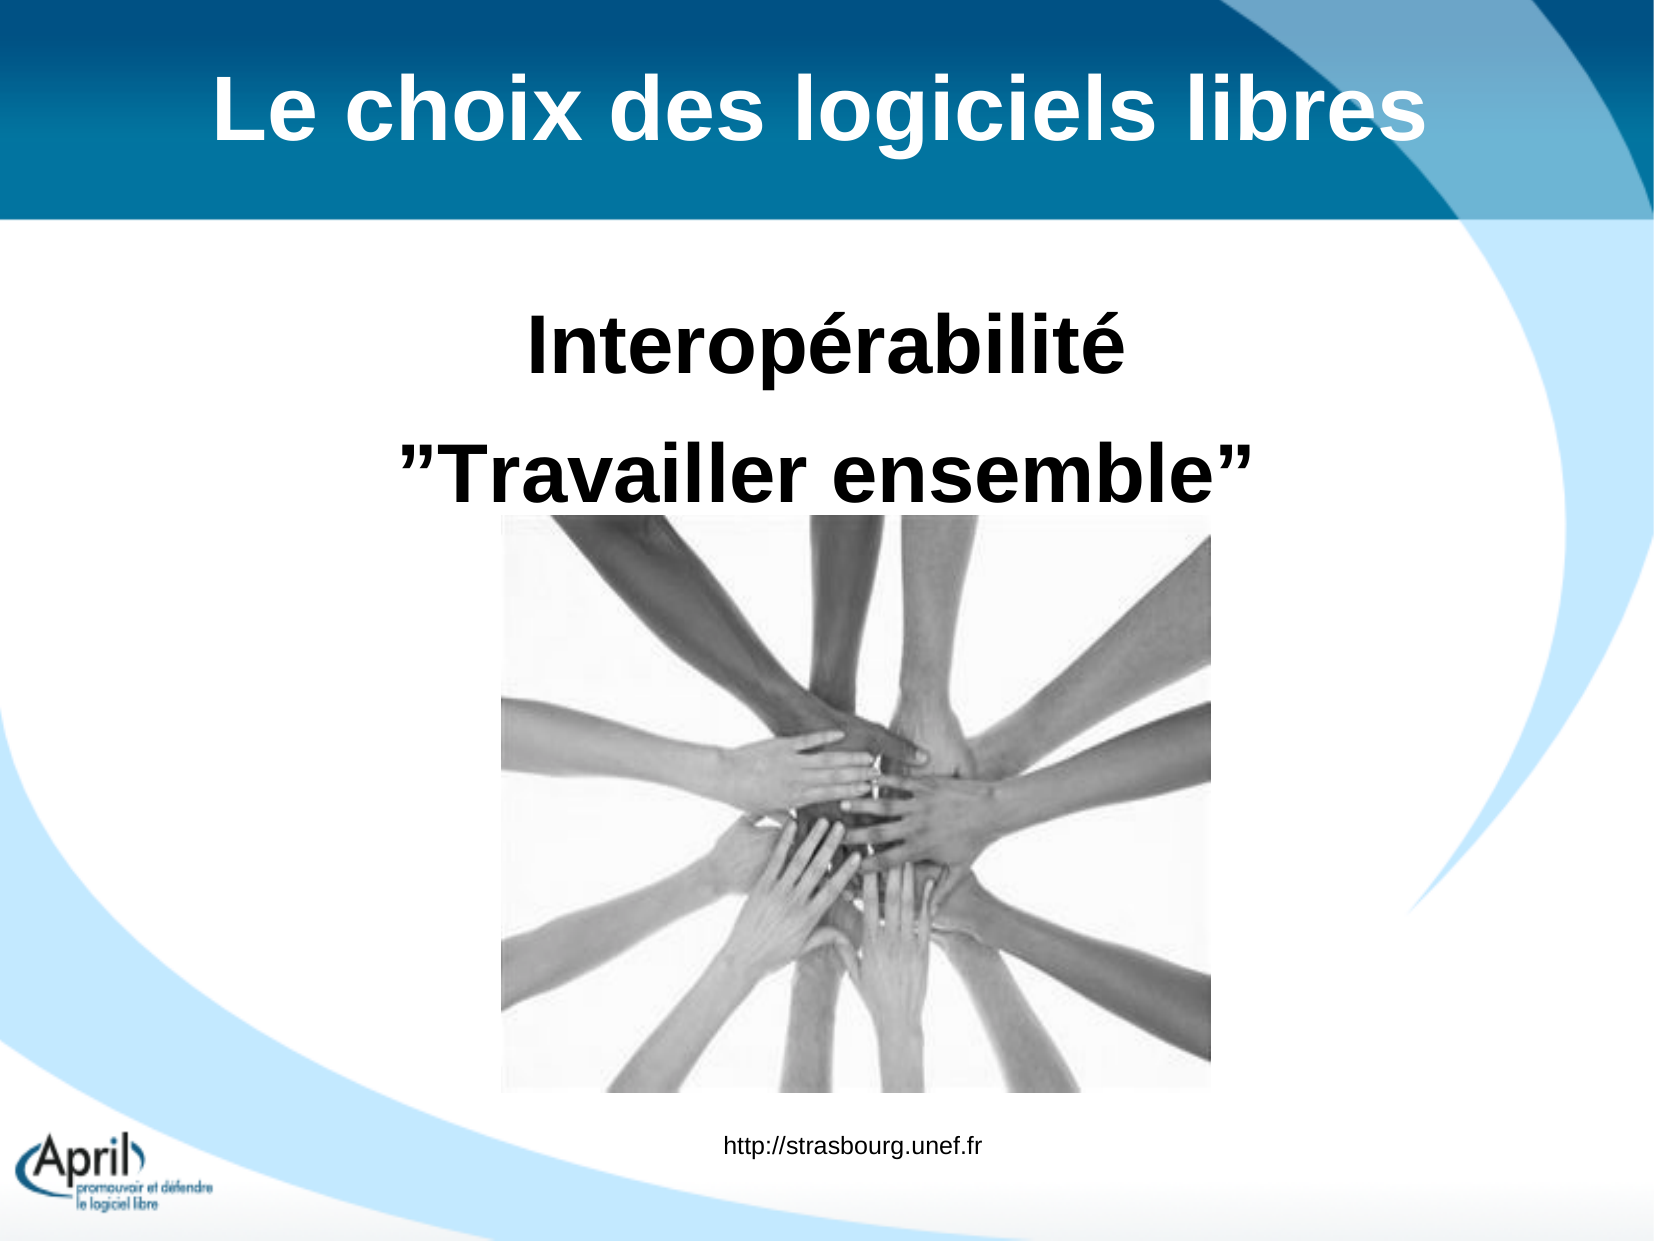

# Le choix des logiciels libres
Interopérabilité
”Travailler ensemble”
http://strasbourg.unef.fr